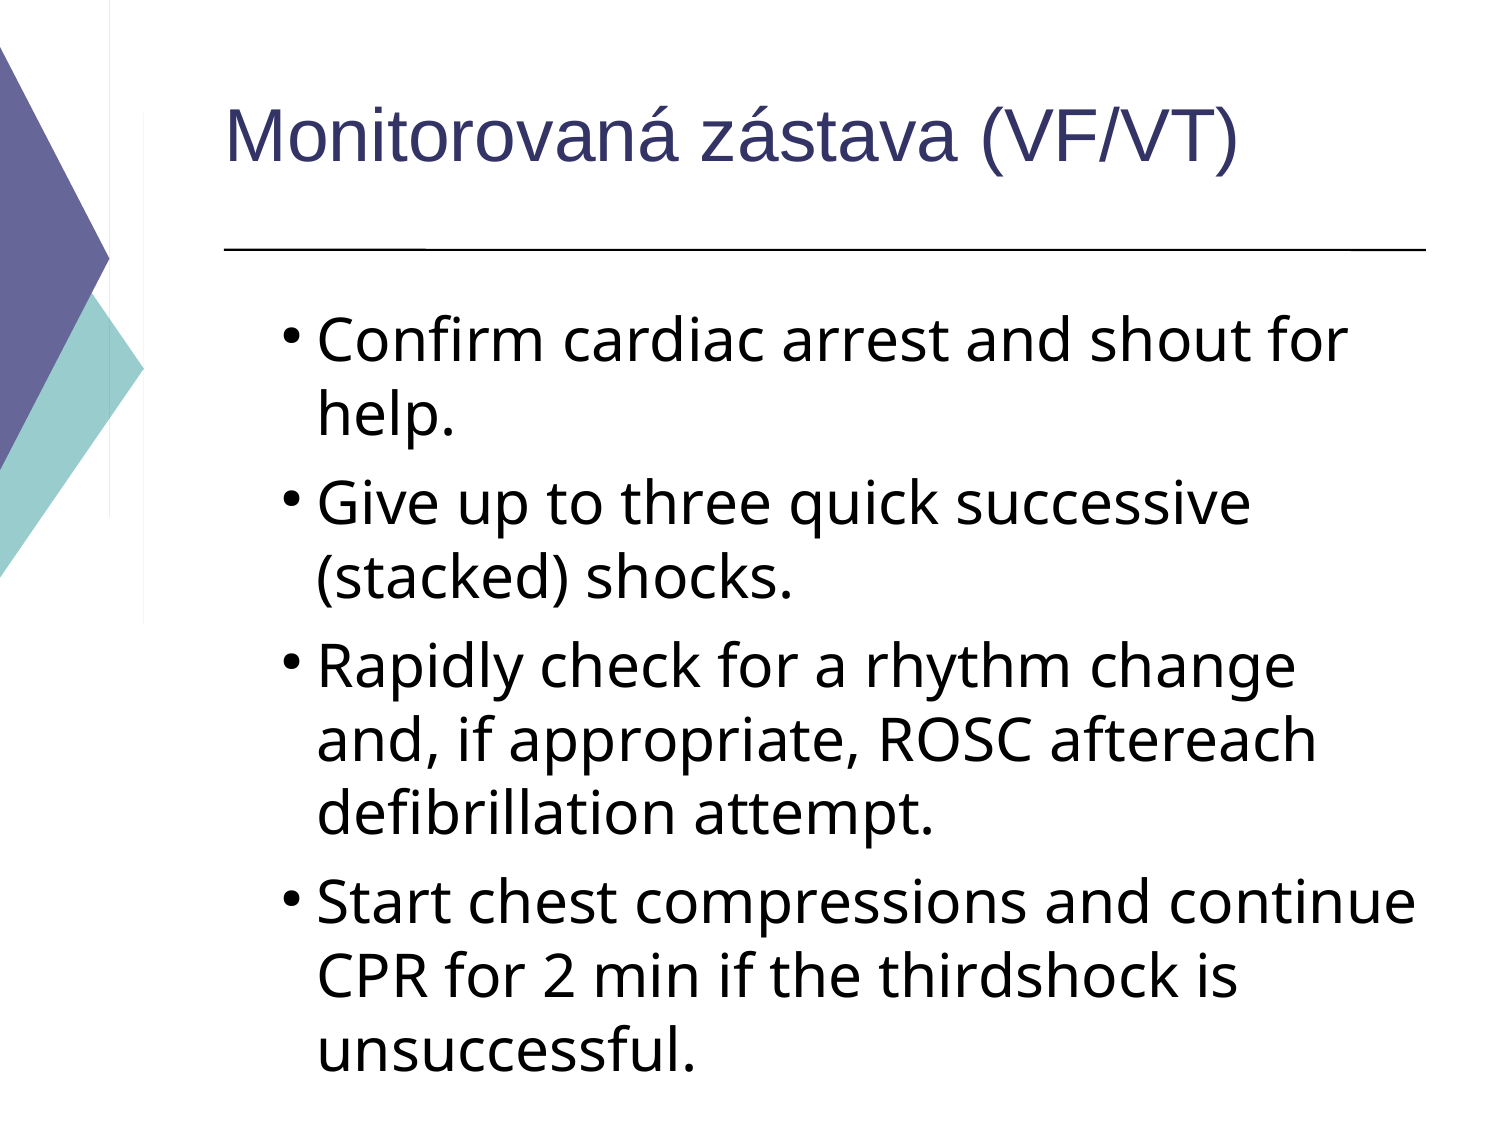

# Monitorovaná zástava (VF/VT)
Confirm cardiac arrest and shout for help.
Give up to three quick successive (stacked) shocks.
Rapidly check for a rhythm change and, if appropriate, ROSC aftereach defibrillation attempt.
Start chest compressions and continue CPR for 2 min if the thirdshock is unsuccessful.